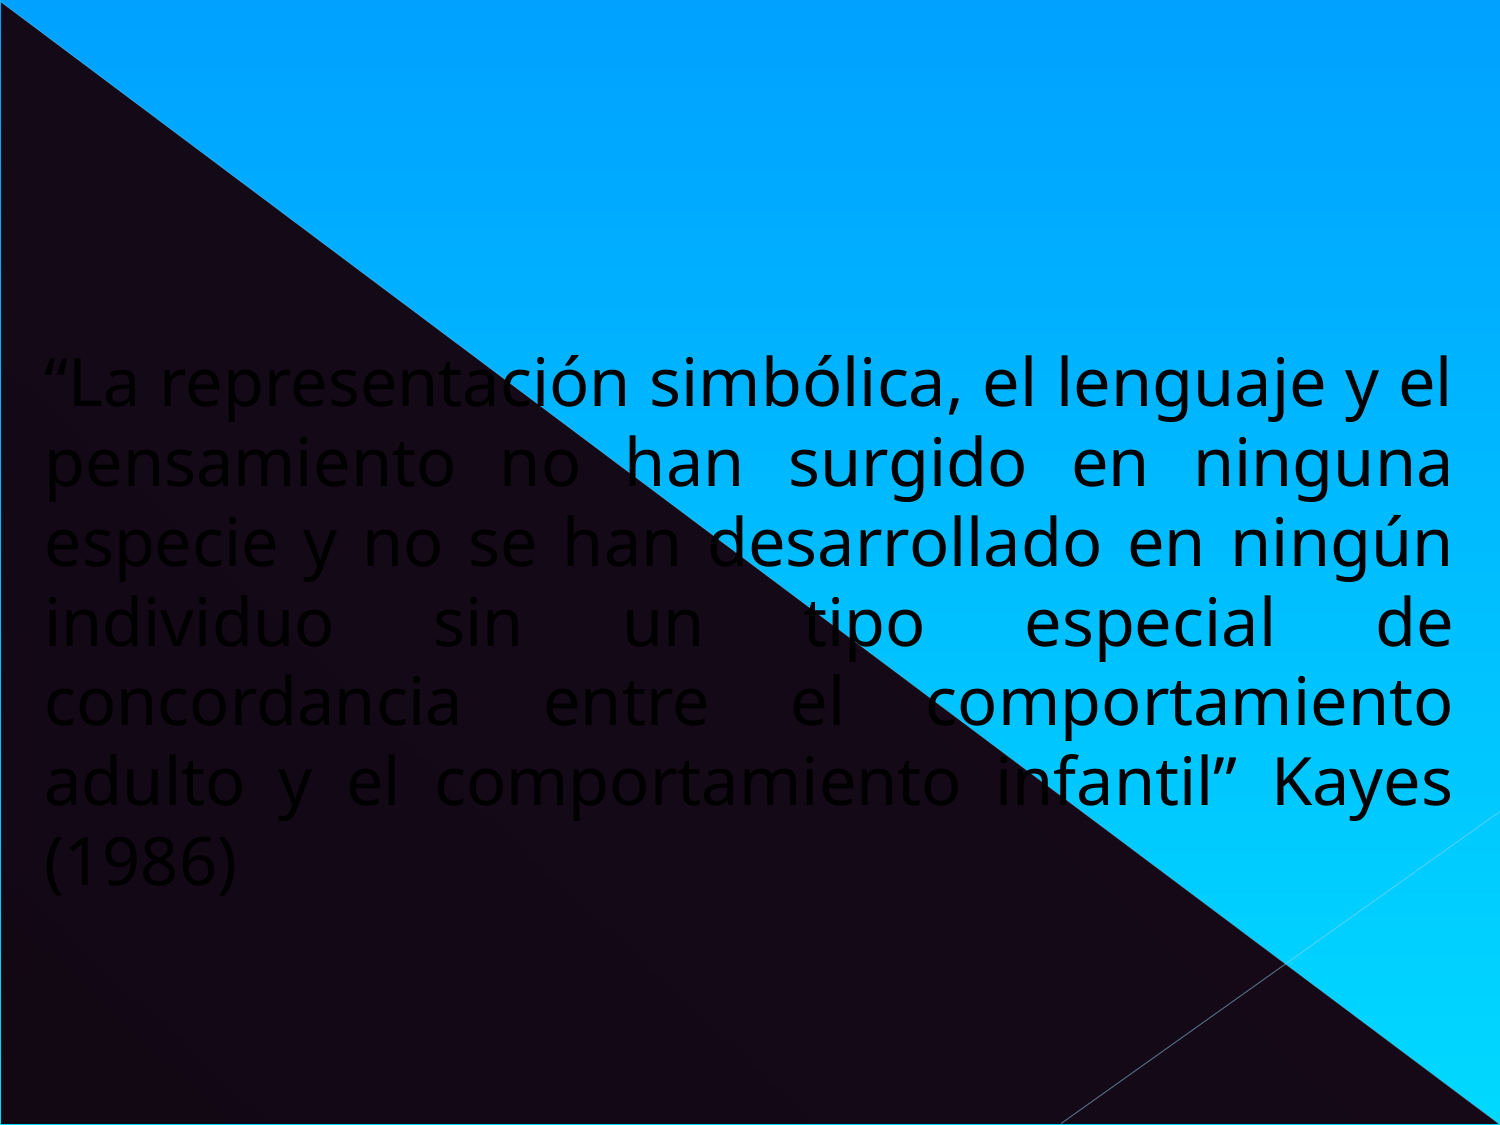

“La representación simbólica, el lenguaje y el pensamiento no han surgido en ninguna especie y no se han desarrollado en ningún individuo sin un tipo especial de concordancia entre el comportamiento adulto y el comportamiento infantil” Kayes (1986)